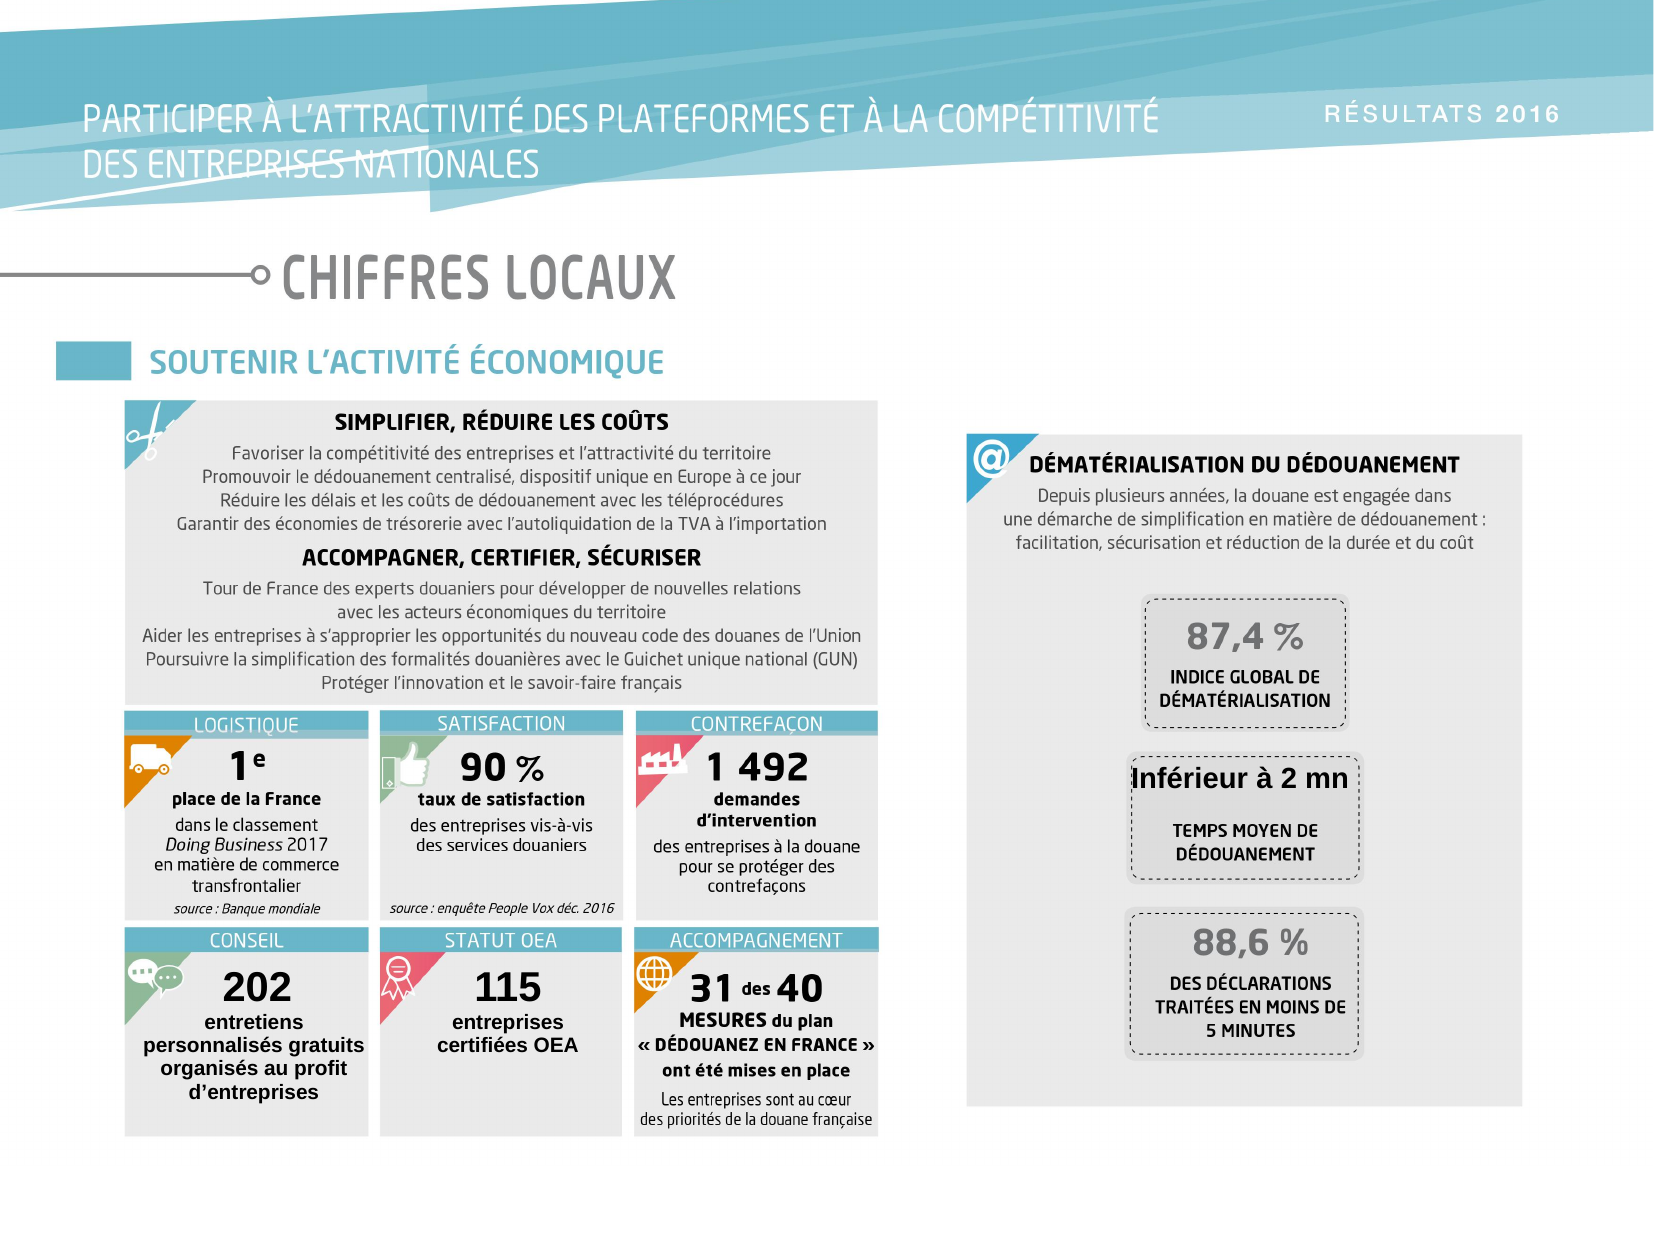

Inférieur à 2 mn
 202
entretiens personnalisés gratuits organisés au profit d’entreprises
115
entreprises certifiées OEA
13